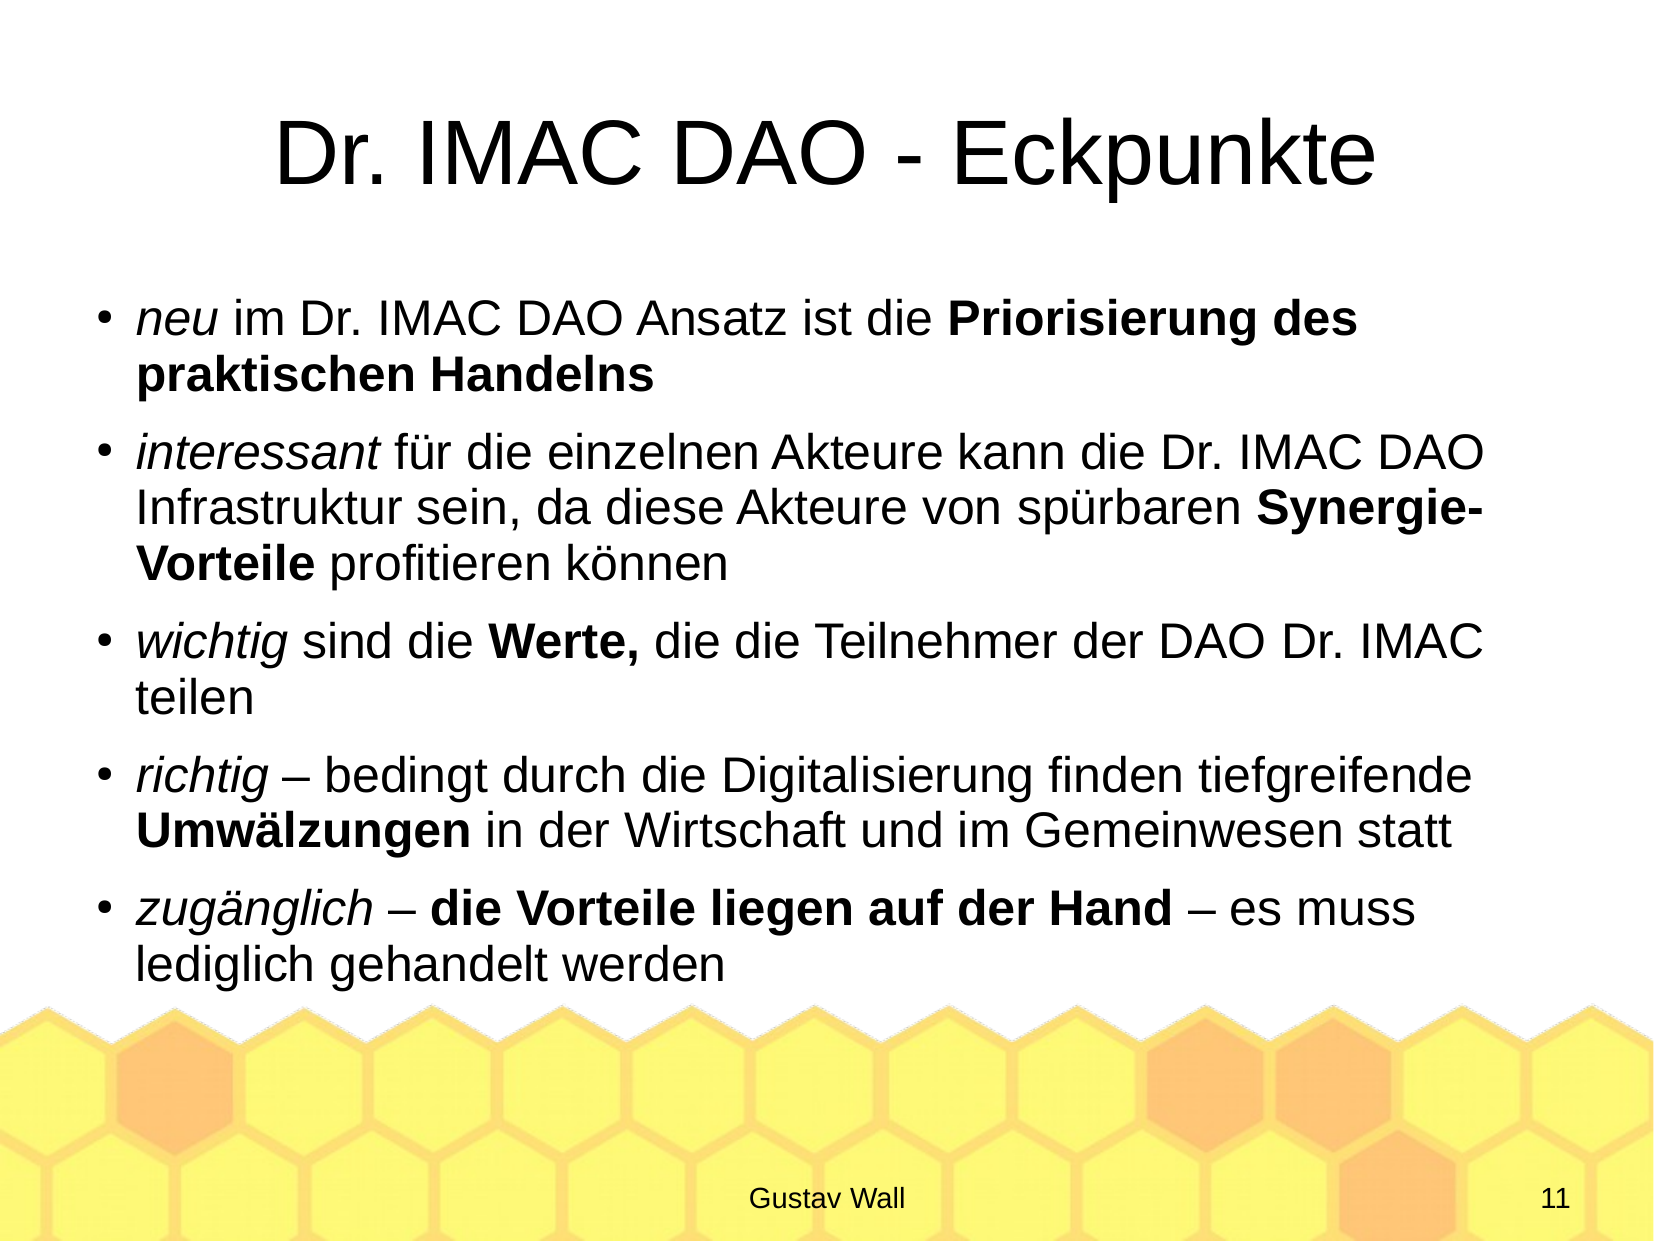

# Dr. IMAC DAO - Eckpunkte
neu im Dr. IMAC DAO Ansatz ist die Priorisierung des praktischen Handelns
interessant für die einzelnen Akteure kann die Dr. IMAC DAO Infrastruktur sein, da diese Akteure von spürbaren Synergie-Vorteile profitieren können
wichtig sind die Werte, die die Teilnehmer der DAO Dr. IMAC teilen
richtig – bedingt durch die Digitalisierung finden tiefgreifende Umwälzungen in der Wirtschaft und im Gemeinwesen statt
zugänglich – die Vorteile liegen auf der Hand – es muss lediglich gehandelt werden
Gustav Wall
11